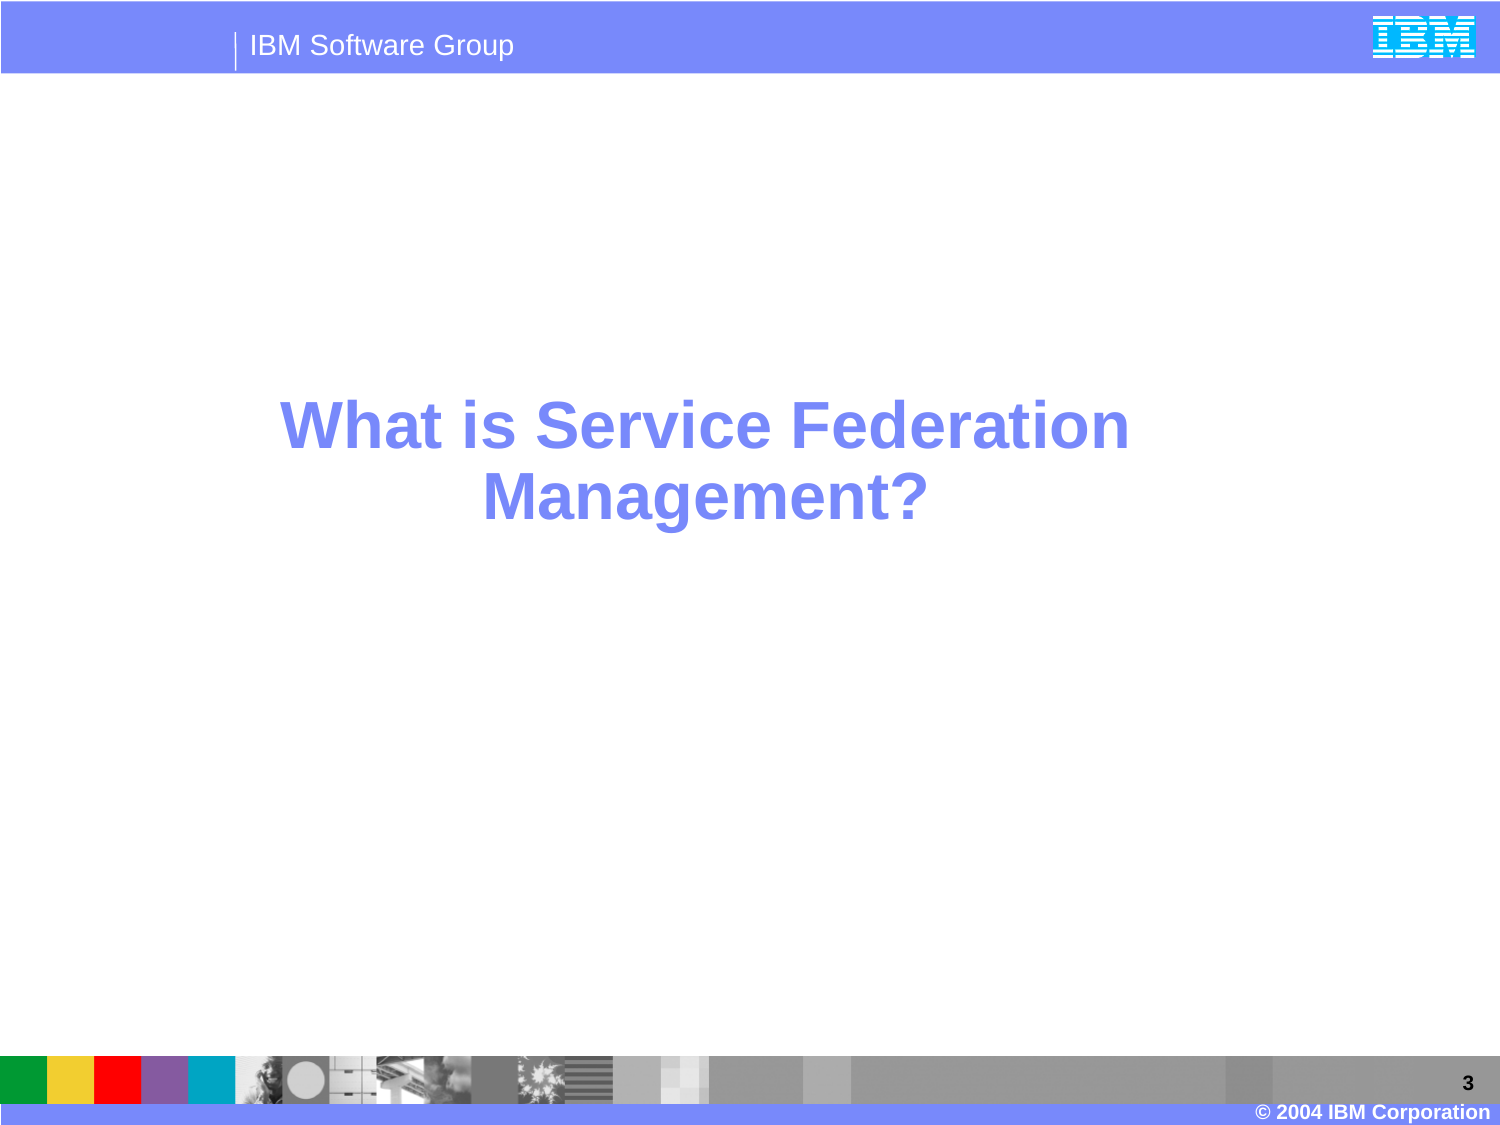

# What is Service Federation Management?
3